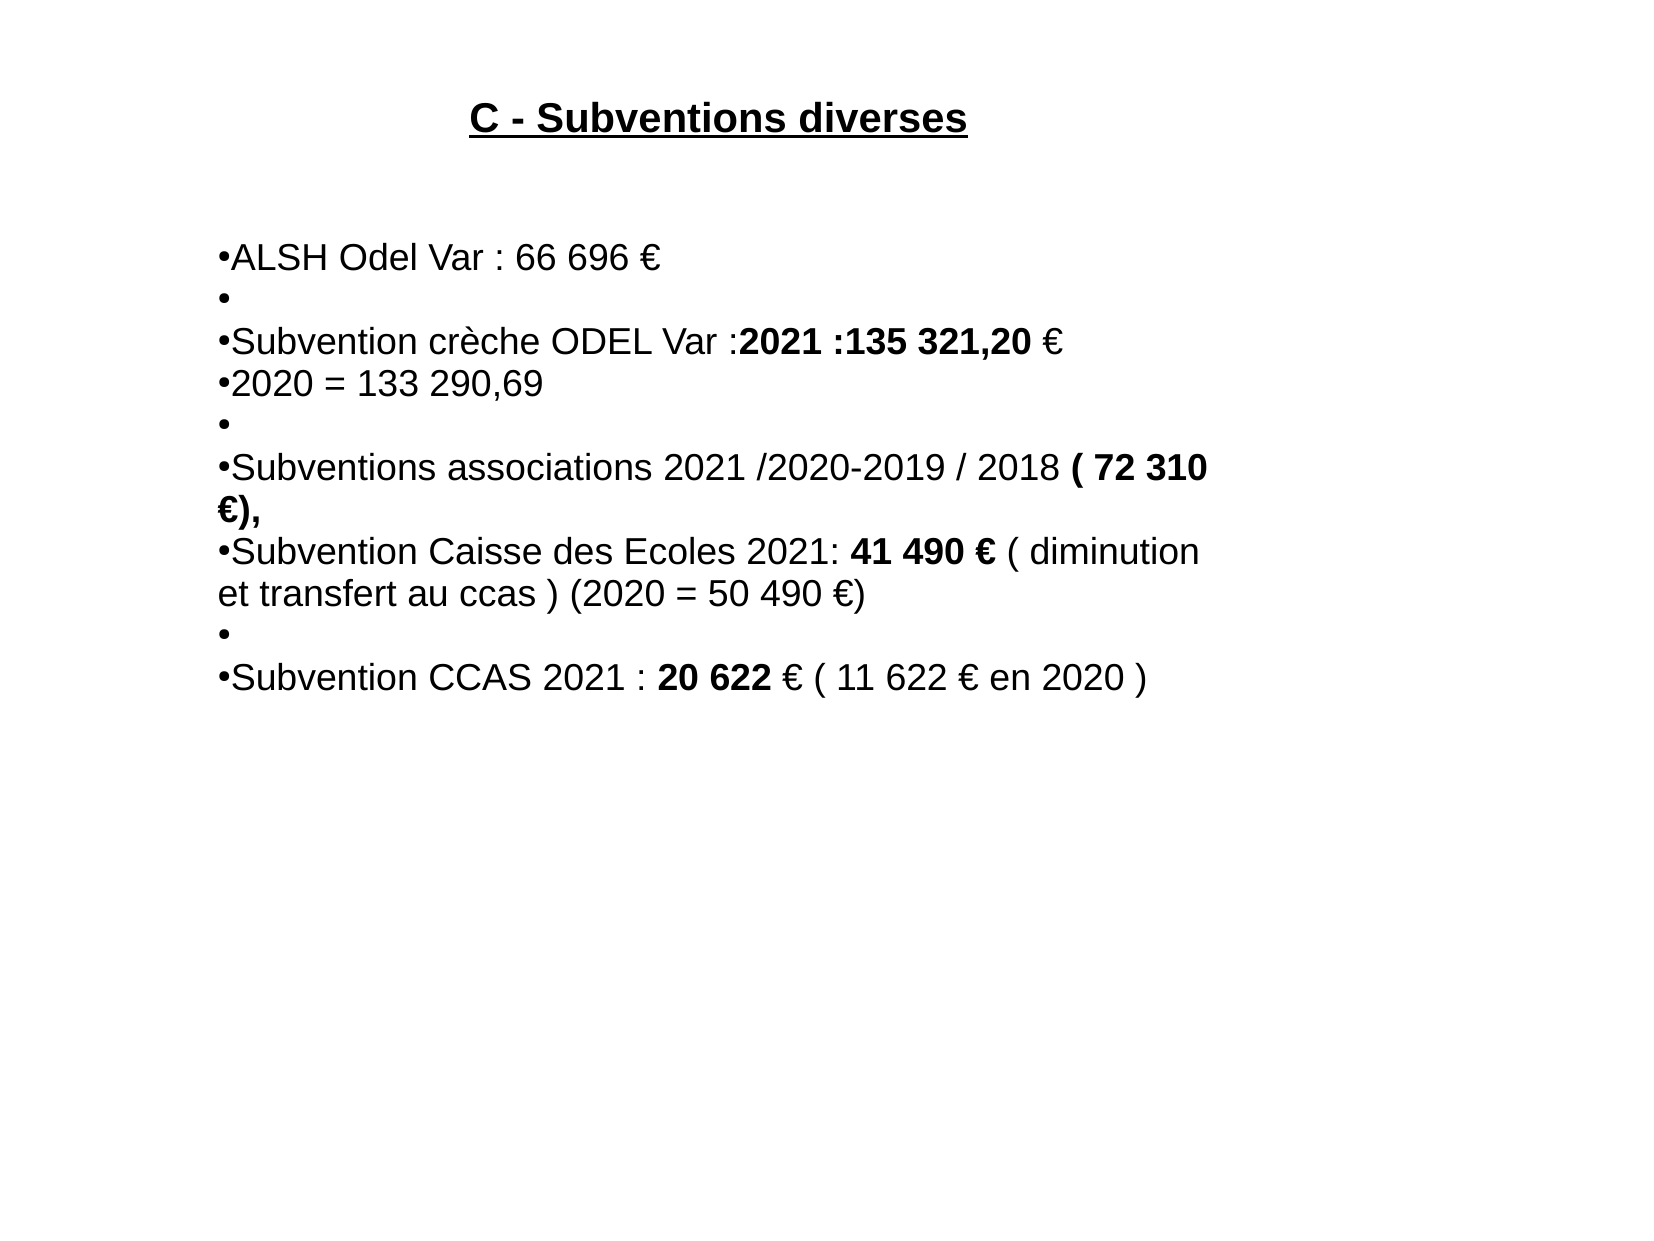

# C - Subventions diverses
ALSH Odel Var : 66 696 €
Subvention crèche ODEL Var :2021 :135 321,20 €
2020 = 133 290,69
Subventions associations 2021 /2020-2019 / 2018 ( 72 310 €),
Subvention Caisse des Ecoles 2021: 41 490 € ( diminution et transfert au ccas ) (2020 = 50 490 €)
Subvention CCAS 2021 : 20 622 € ( 11 622 € en 2020 )